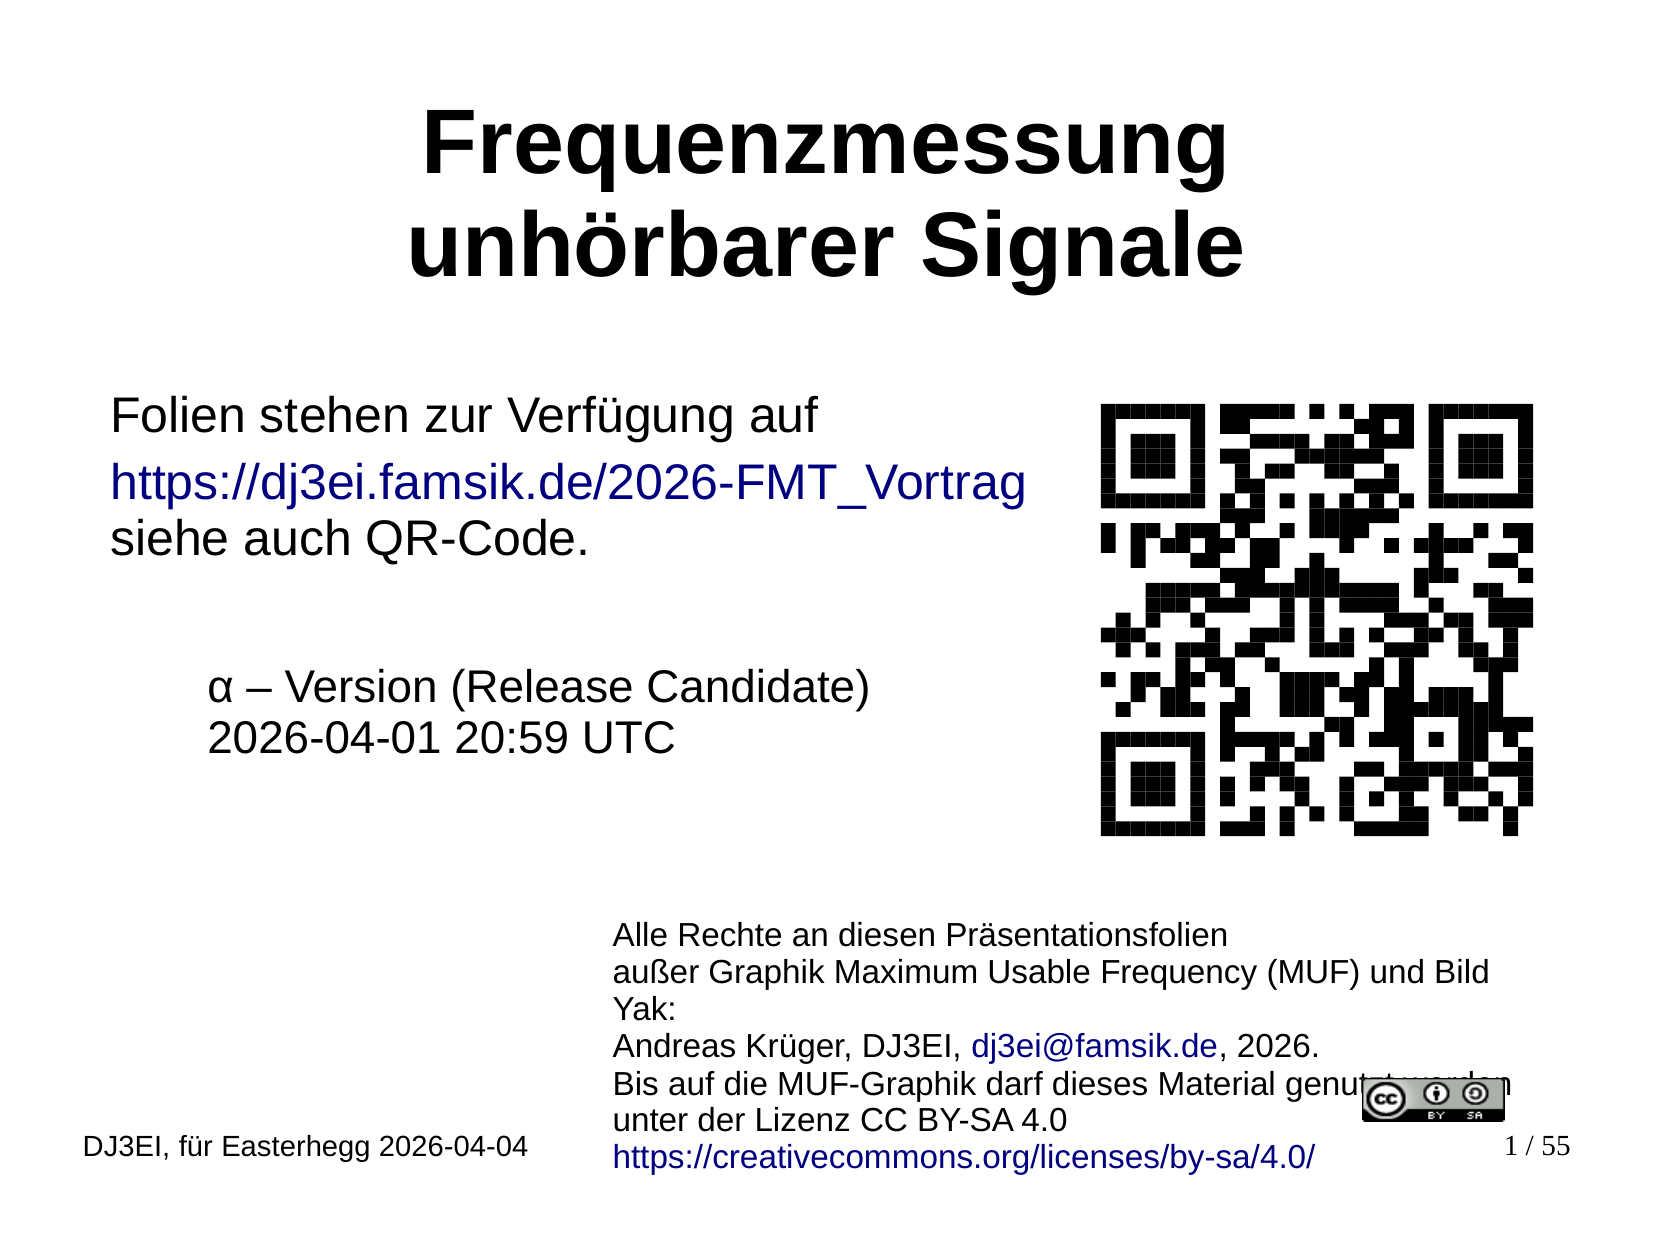

# Frequenzmessung unhörbarer Signale
Folien stehen zur Verfügung auf
https://dj3ei.famsik.de/2026-FMT_Vortrag
siehe auch QR-Code.
α – Version (Release Candidate)
2026-04-01 20:59 UTC
Alle Rechte an diesen Präsentationsfolien
außer Graphik Maximum Usable Frequency (MUF) und Bild Yak:
Andreas Krüger, DJ3EI, dj3ei@famsik.de, 2026.
Bis auf die MUF-Graphik darf dieses Material genutzt werden
unter der Lizenz CC BY-SA 4.0
https://creativecommons.org/licenses/by-sa/4.0/
1